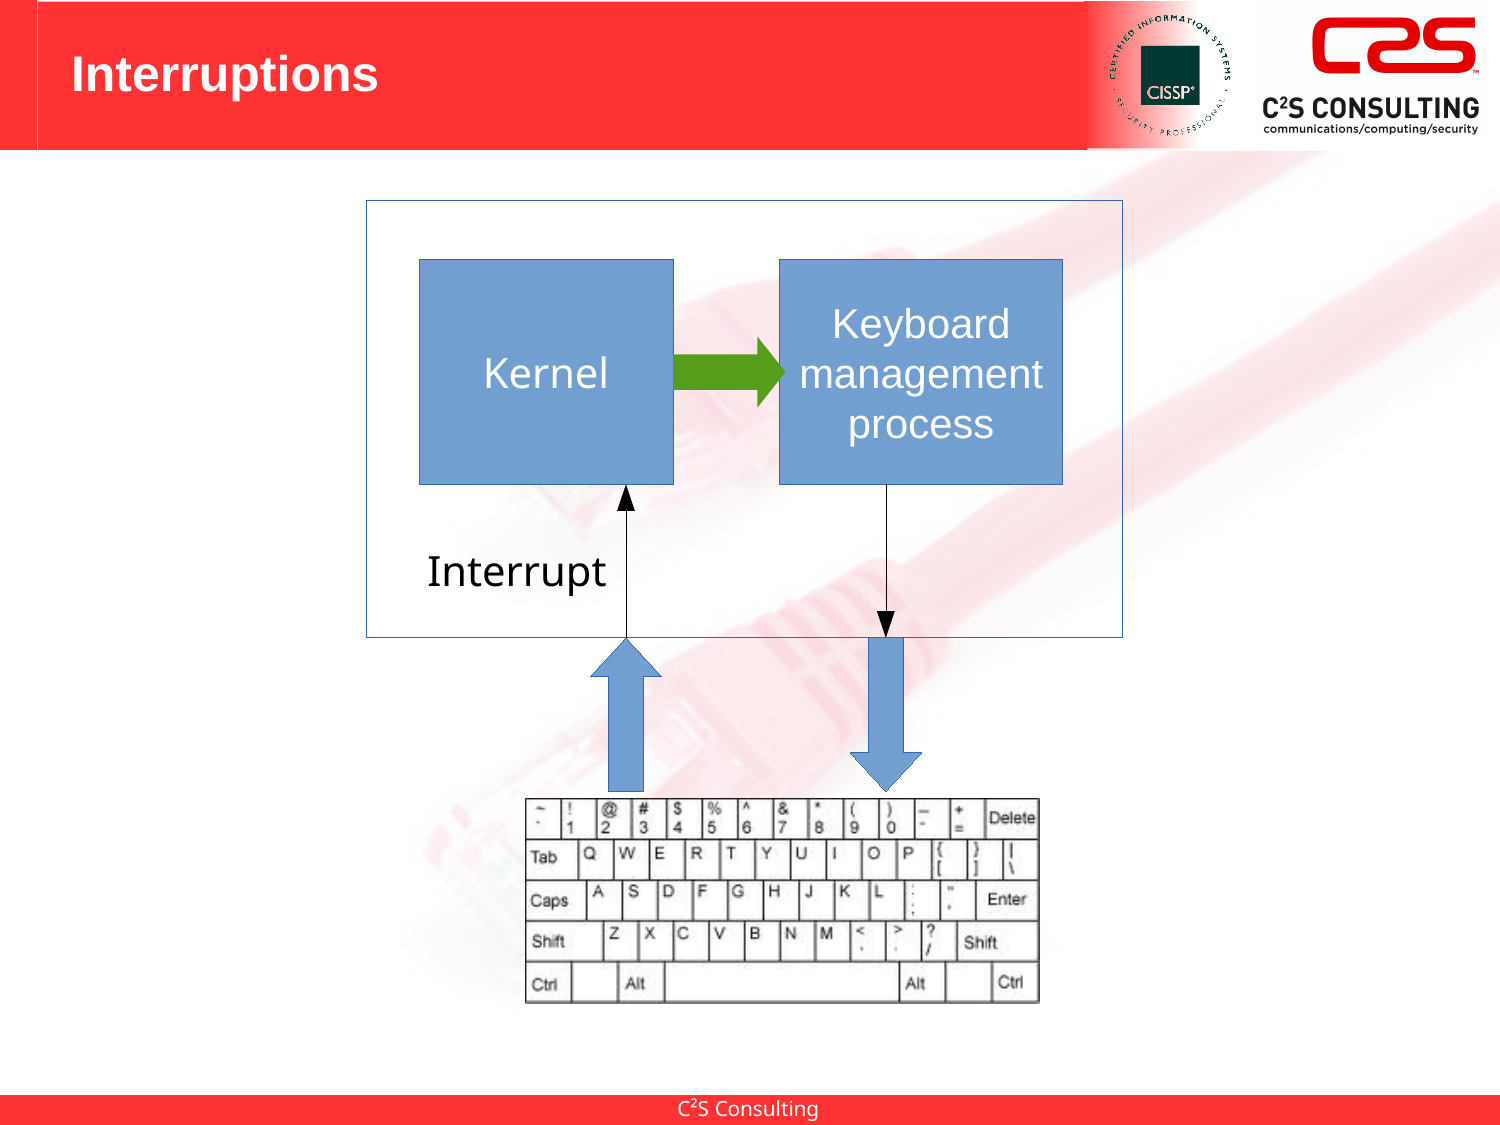

# Interruptions
Kernel
Keyboard management process
Interrupt